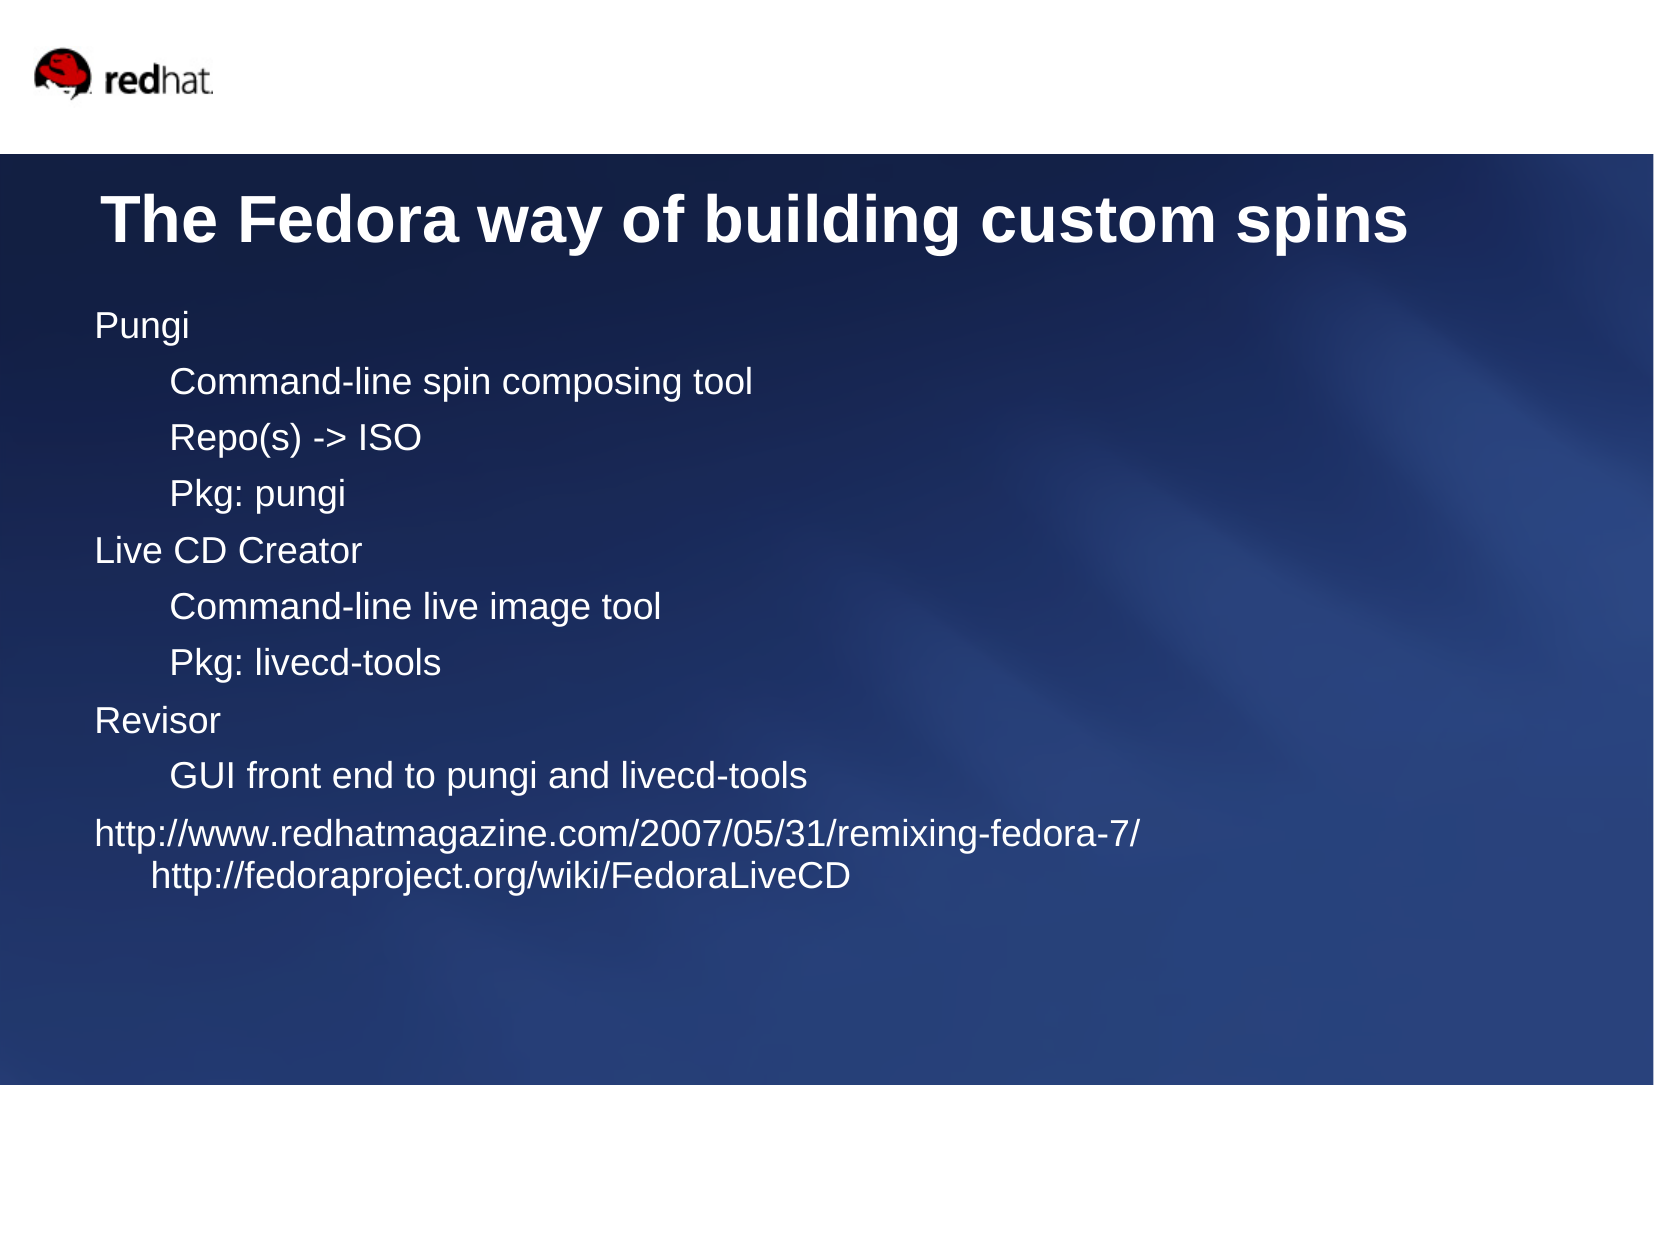

# The Fedora way of building custom spins
Pungi
Command-line spin composing tool
Repo(s) -> ISO
Pkg: pungi
Live CD Creator
Command-line live image tool
Pkg: livecd-tools
Revisor
GUI front end to pungi and livecd-tools
http://www.redhatmagazine.com/2007/05/31/remixing-fedora-7/
http://fedoraproject.org/wiki/FedoraLiveCD